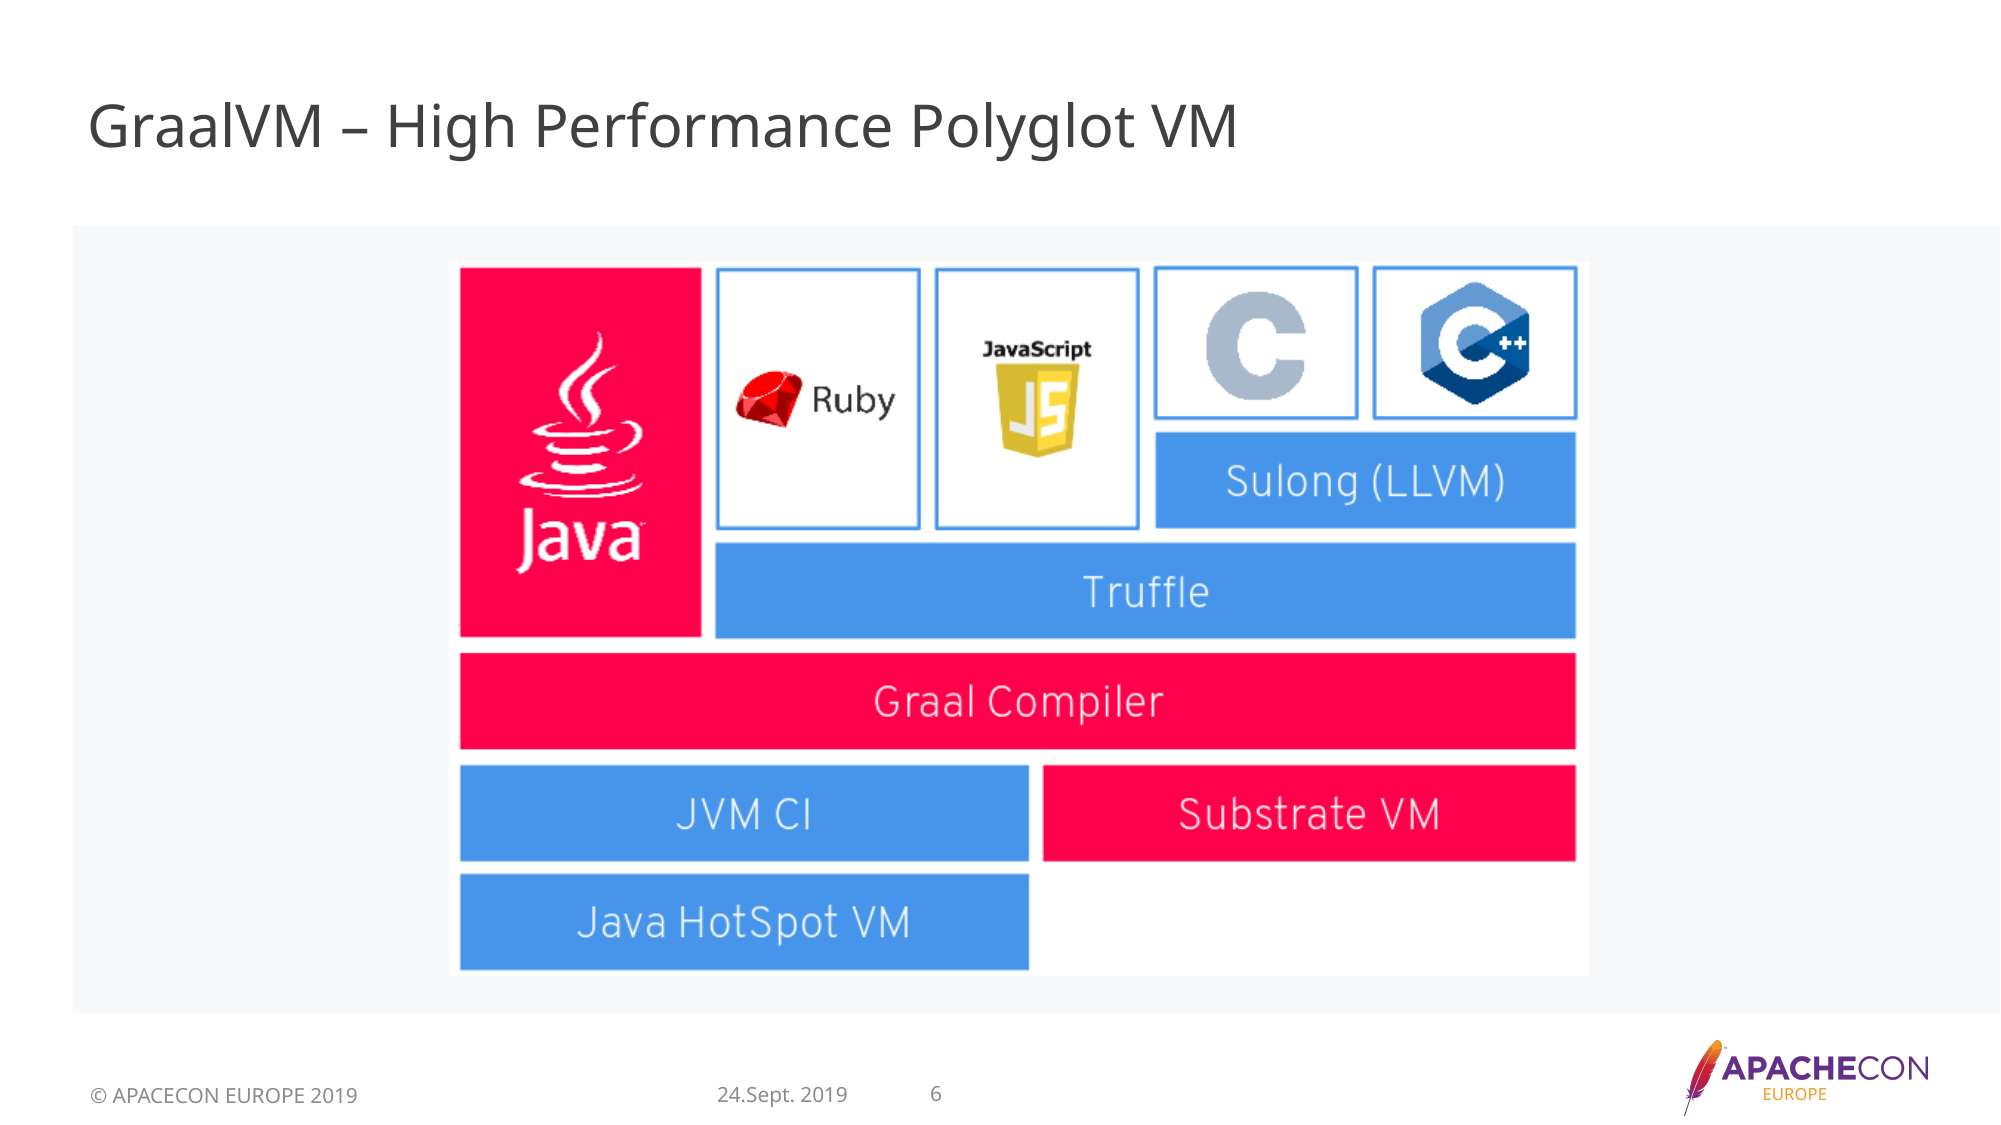

# GraalVM – High Performance Polyglot VM
© APACECON EUROPE 2019
24.Sept. 2019